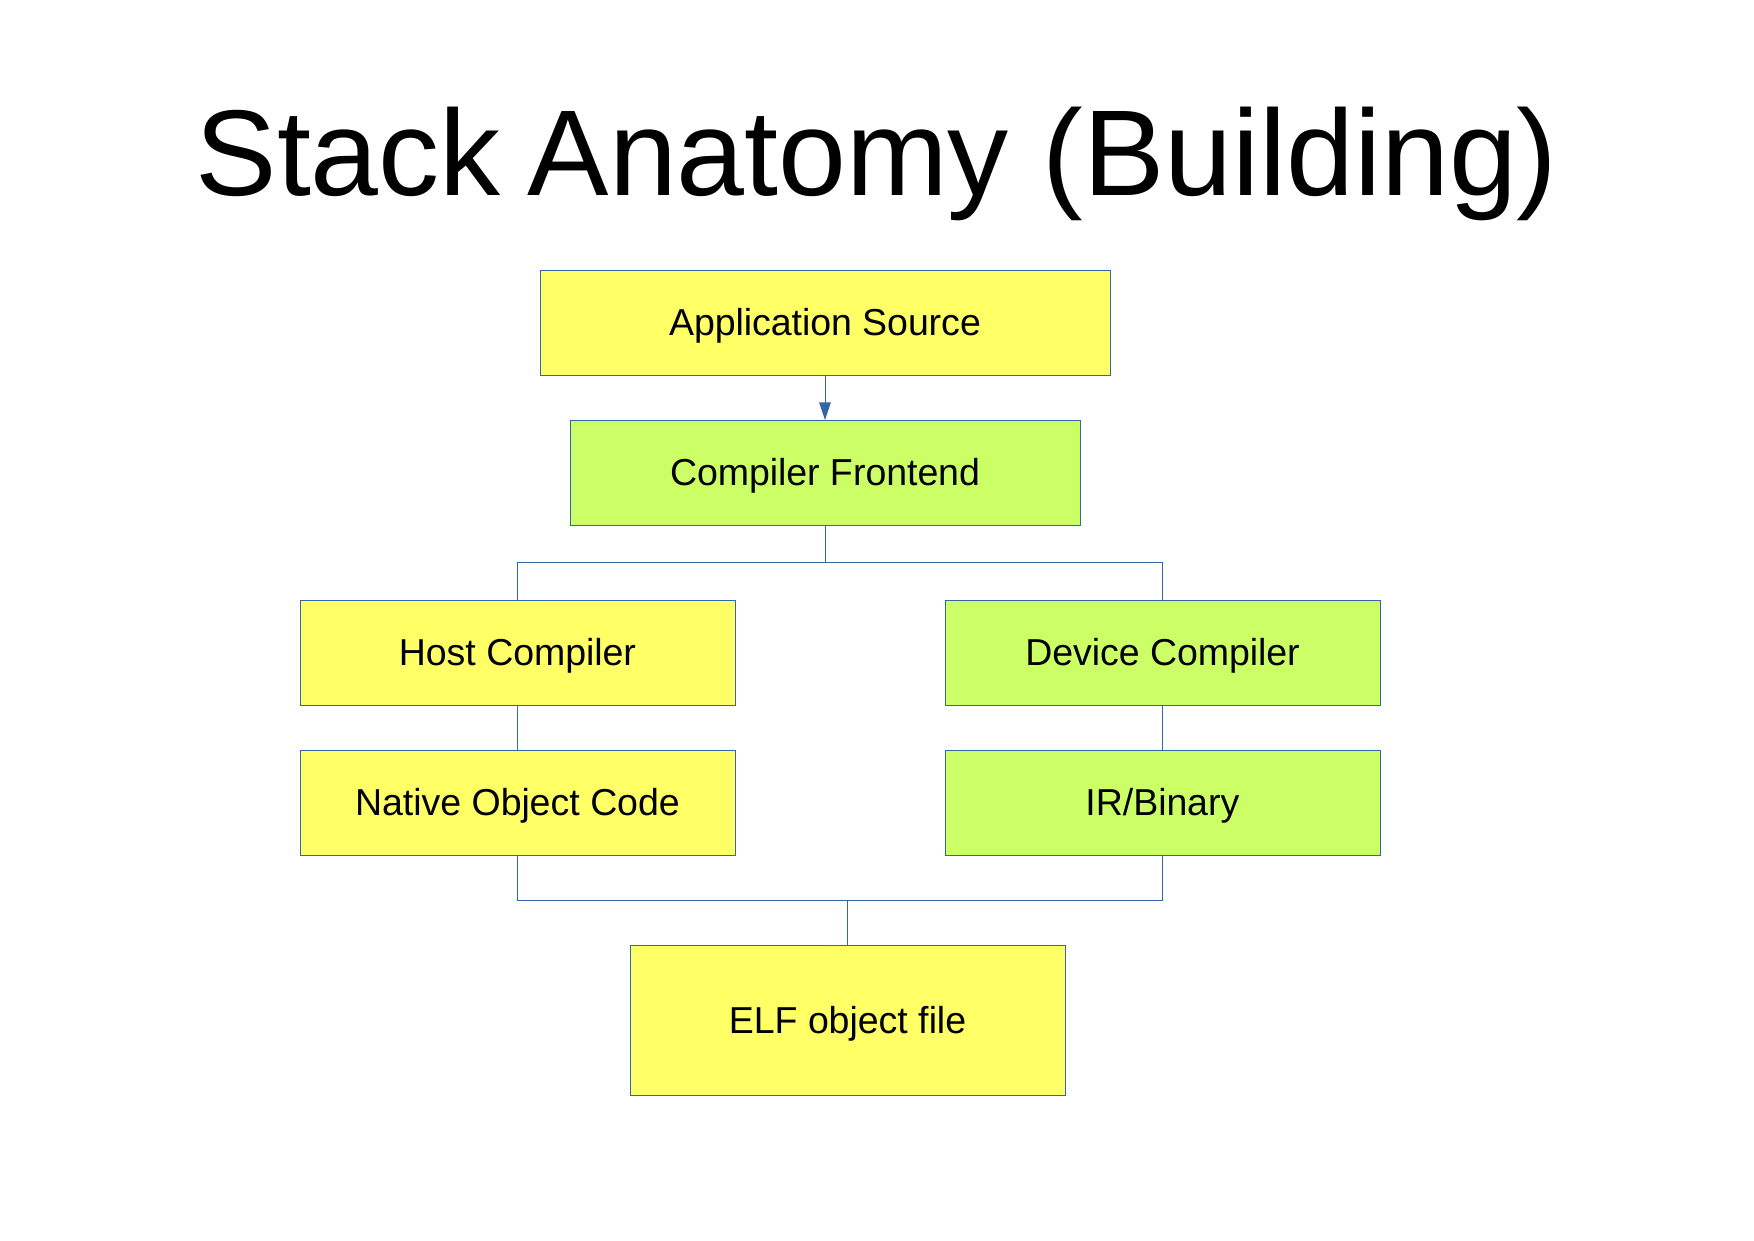

# Stack Anatomy (Building)
Application Source
Compiler Frontend
Host Compiler
Device Compiler
Native Object Code
IR/Binary
ELF object file